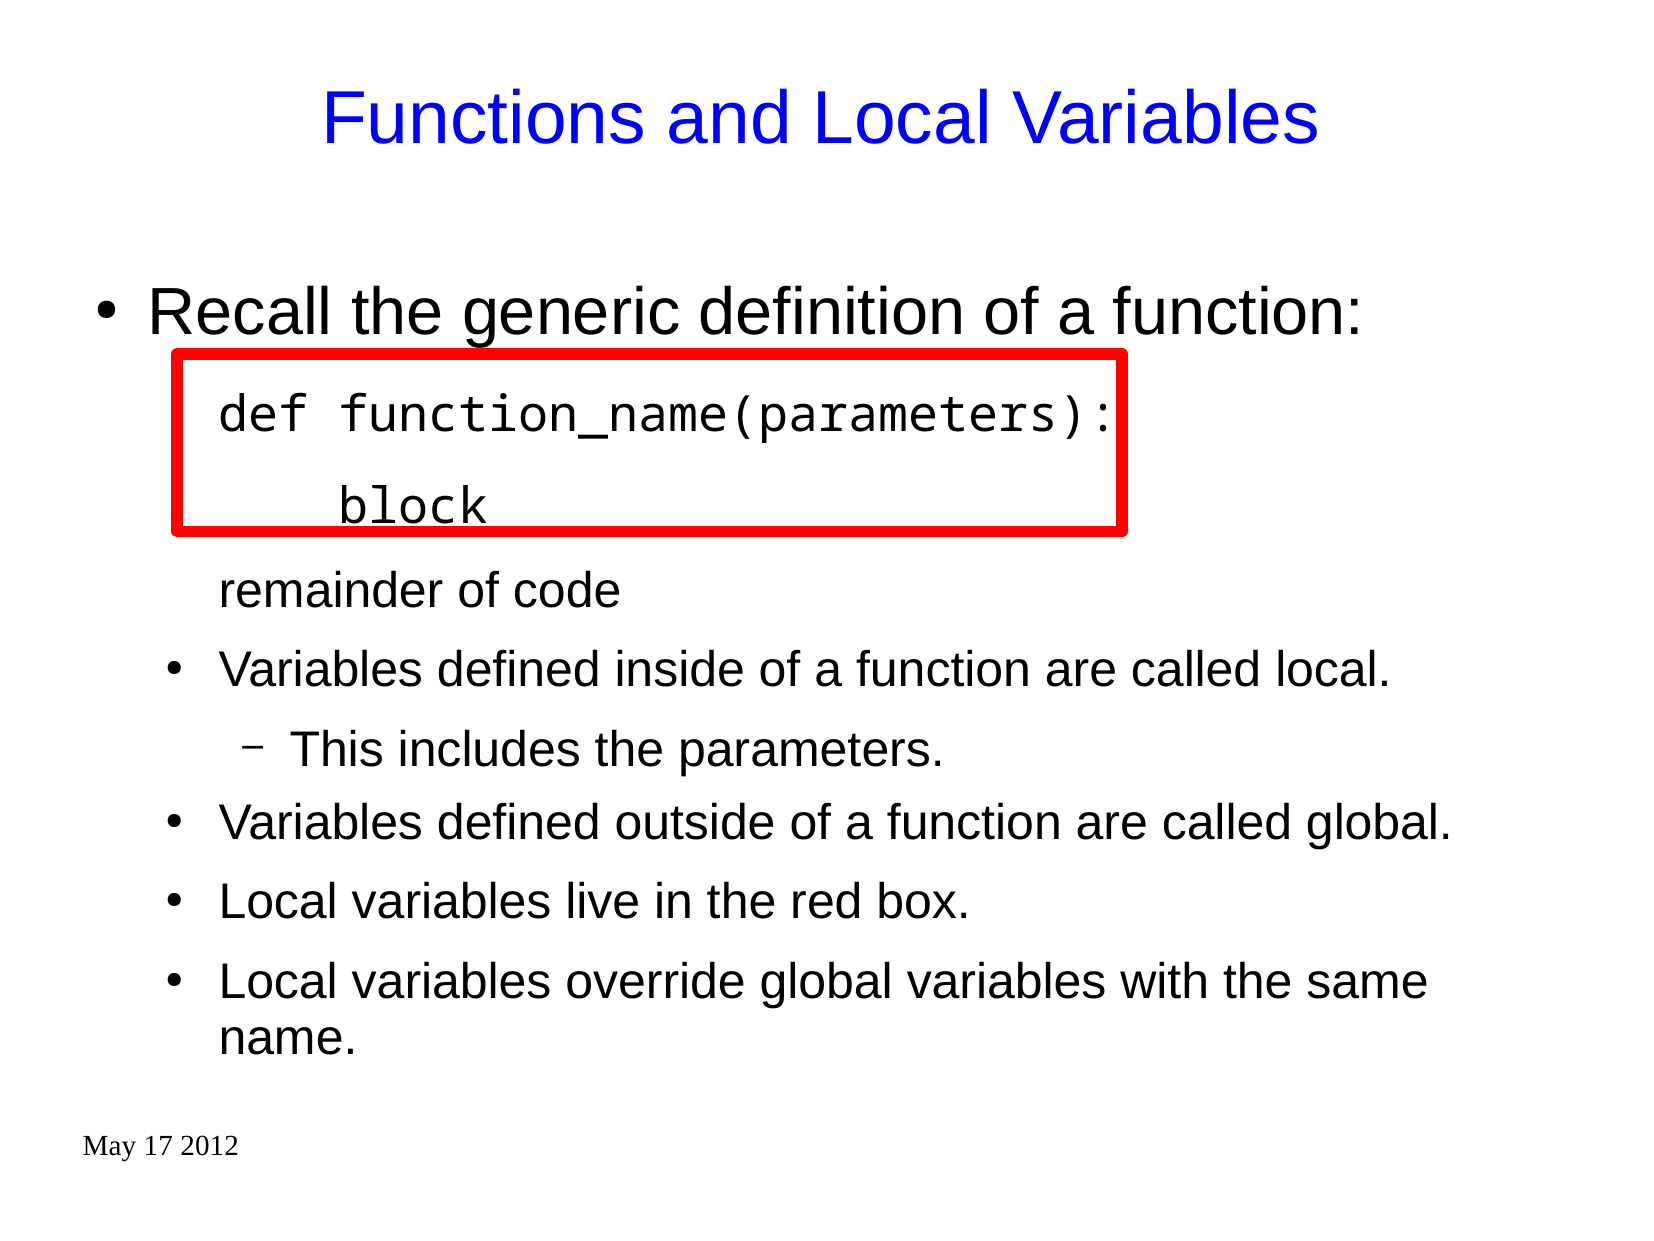

# Functions and Local Variables
Recall the generic definition of a function:
def function_name(parameters):
 block
remainder of code
Variables defined inside of a function are called local.
This includes the parameters.
Variables defined outside of a function are called global.
Local variables live in the red box.
Local variables override global variables with the same name.
May 17 2012